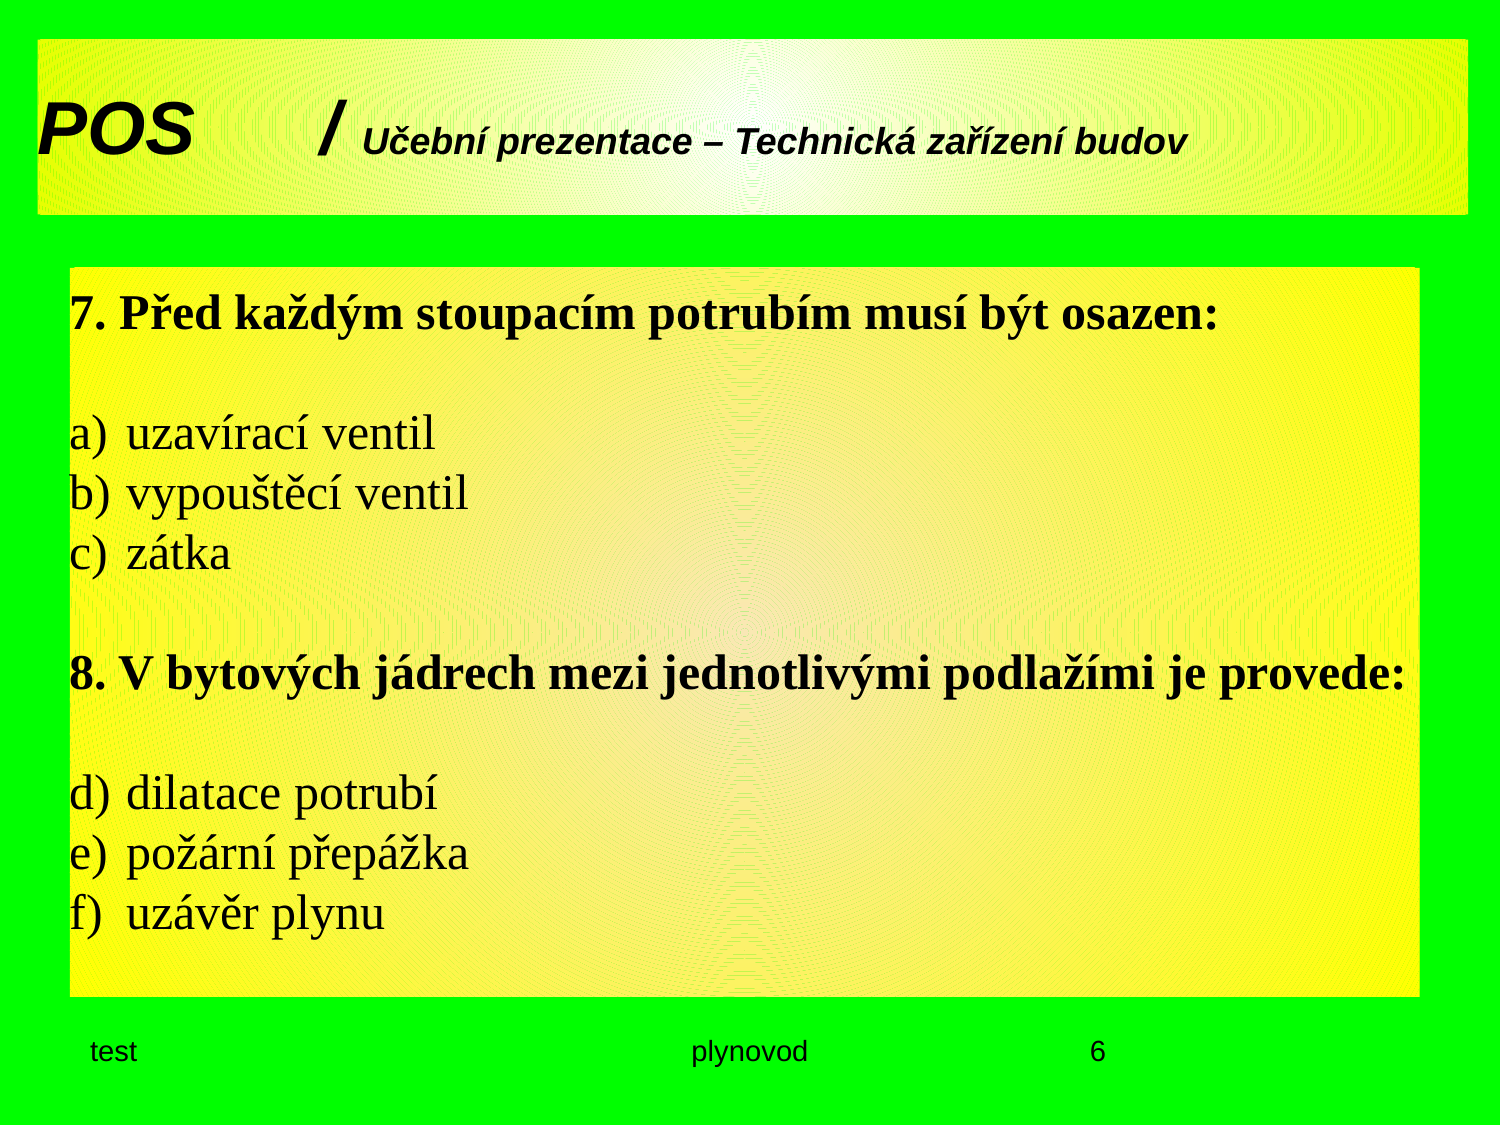

POS / Učební prezentace – Technická zařízení budov
7. Před každým stoupacím potrubím musí být osazen:
uzavírací ventil
vypouštěcí ventil
zátka
8. V bytových jádrech mezi jednotlivými podlažími je provede:
dilatace potrubí
požární přepážka
uzávěr plynu
test
plynovod